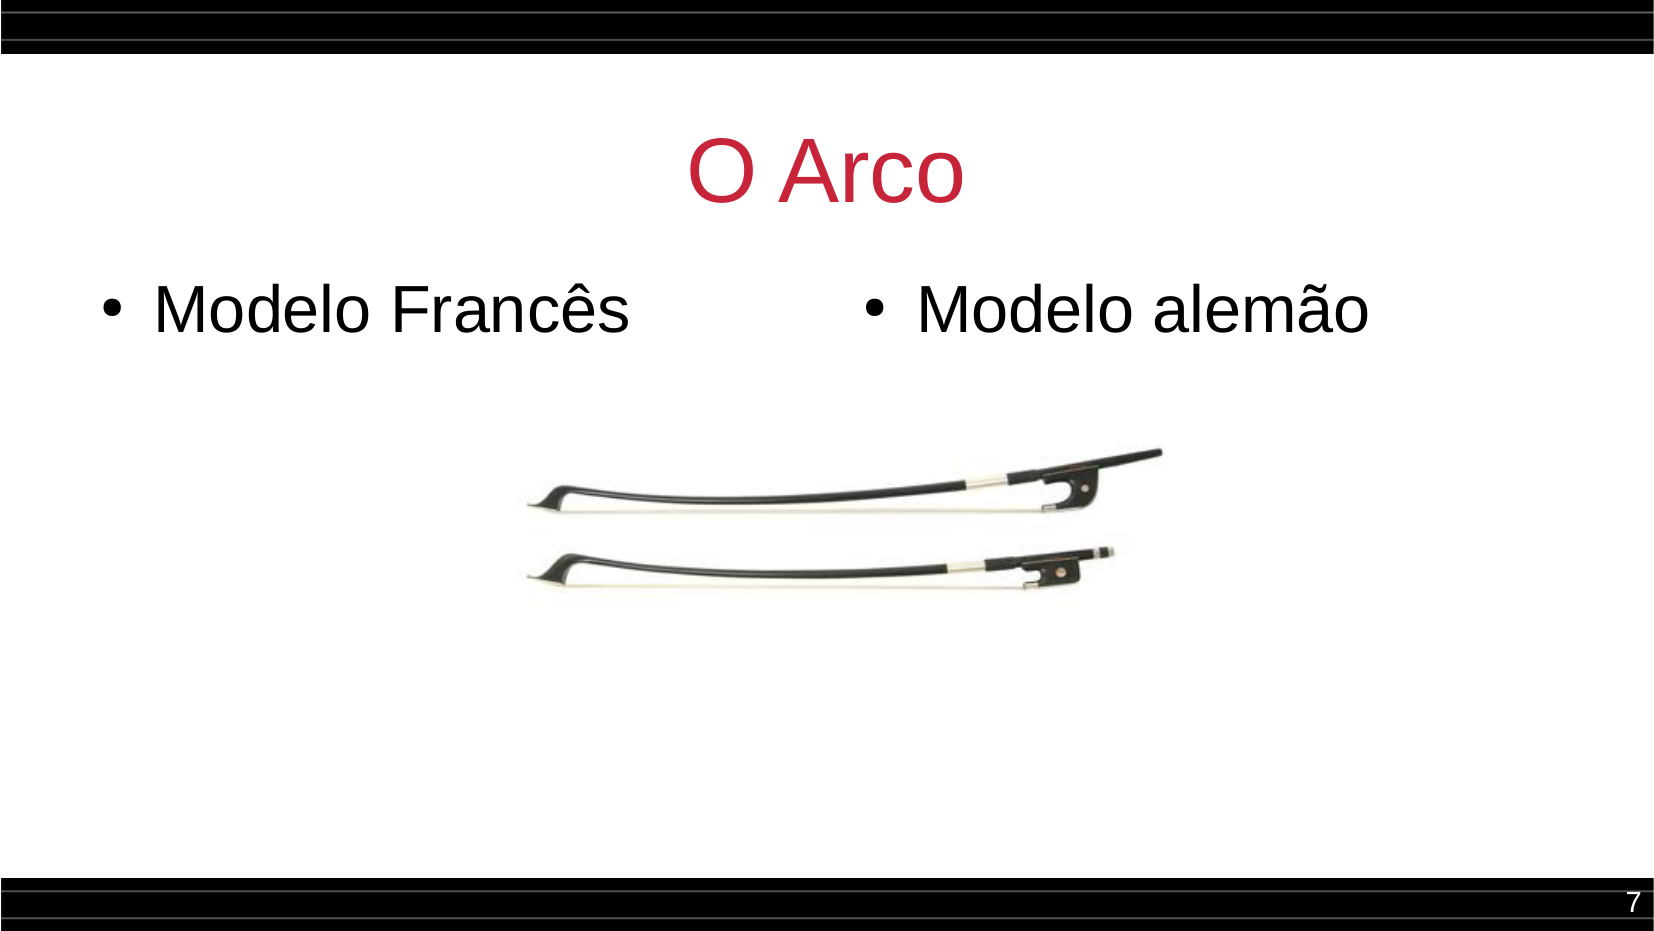

# O Arco
Modelo Francês
Modelo alemão